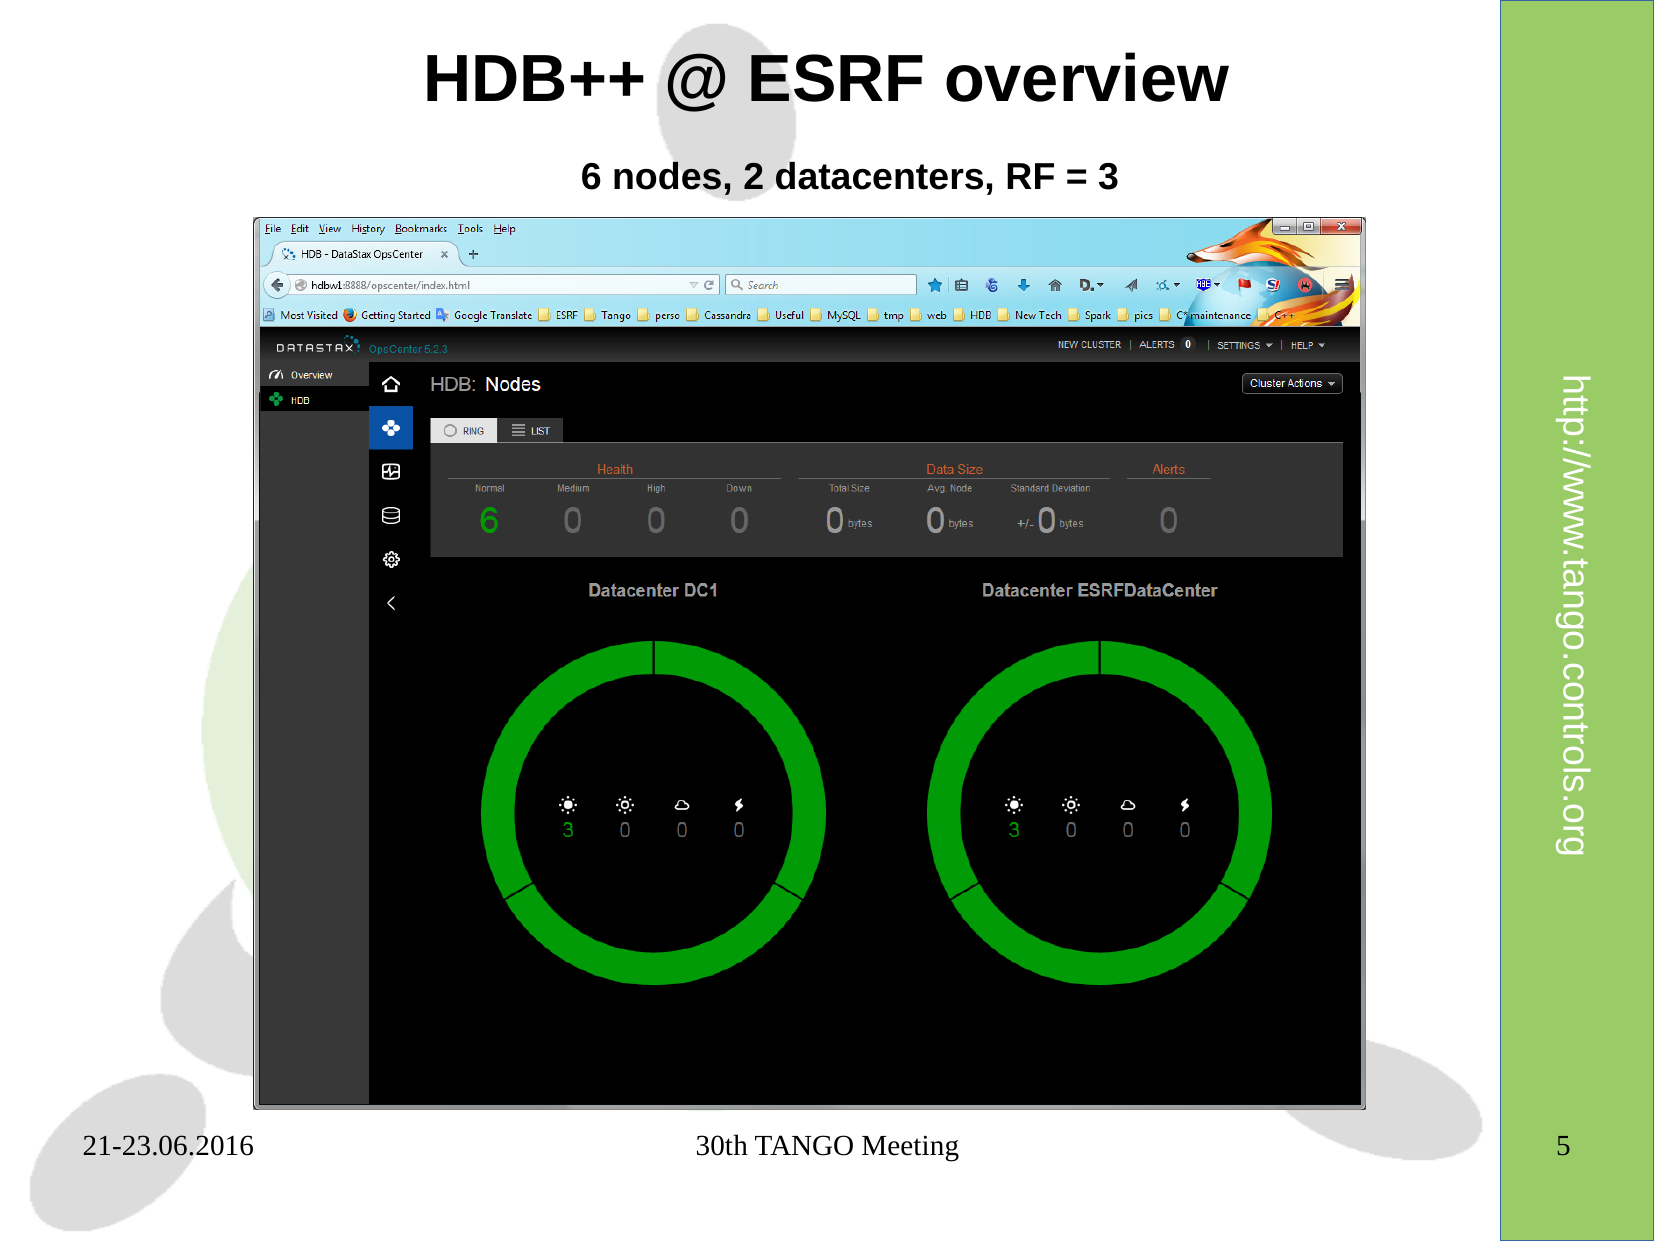

HDB++ @ ESRF overview
6 nodes, 2 datacenters, RF = 3
21-23.06.2016
30th TANGO Meeting
5